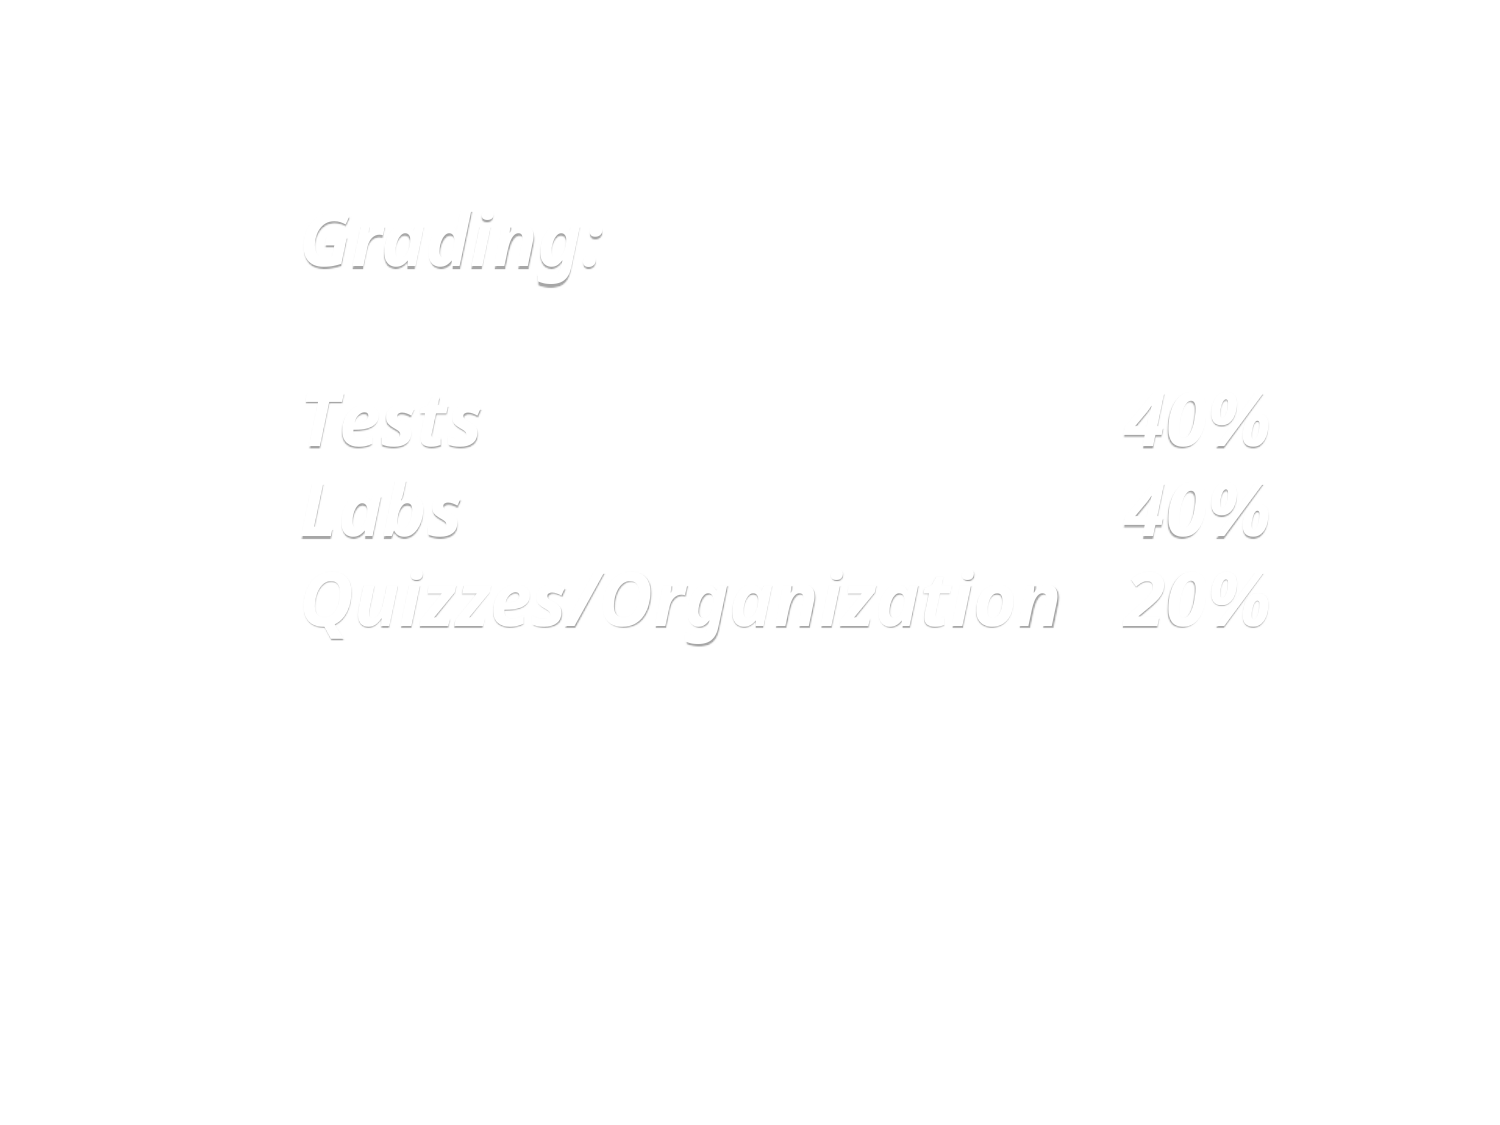

Time: Period 7
Grading:
Tests									40%
Labs									40%
Quizzes/Organization	20%